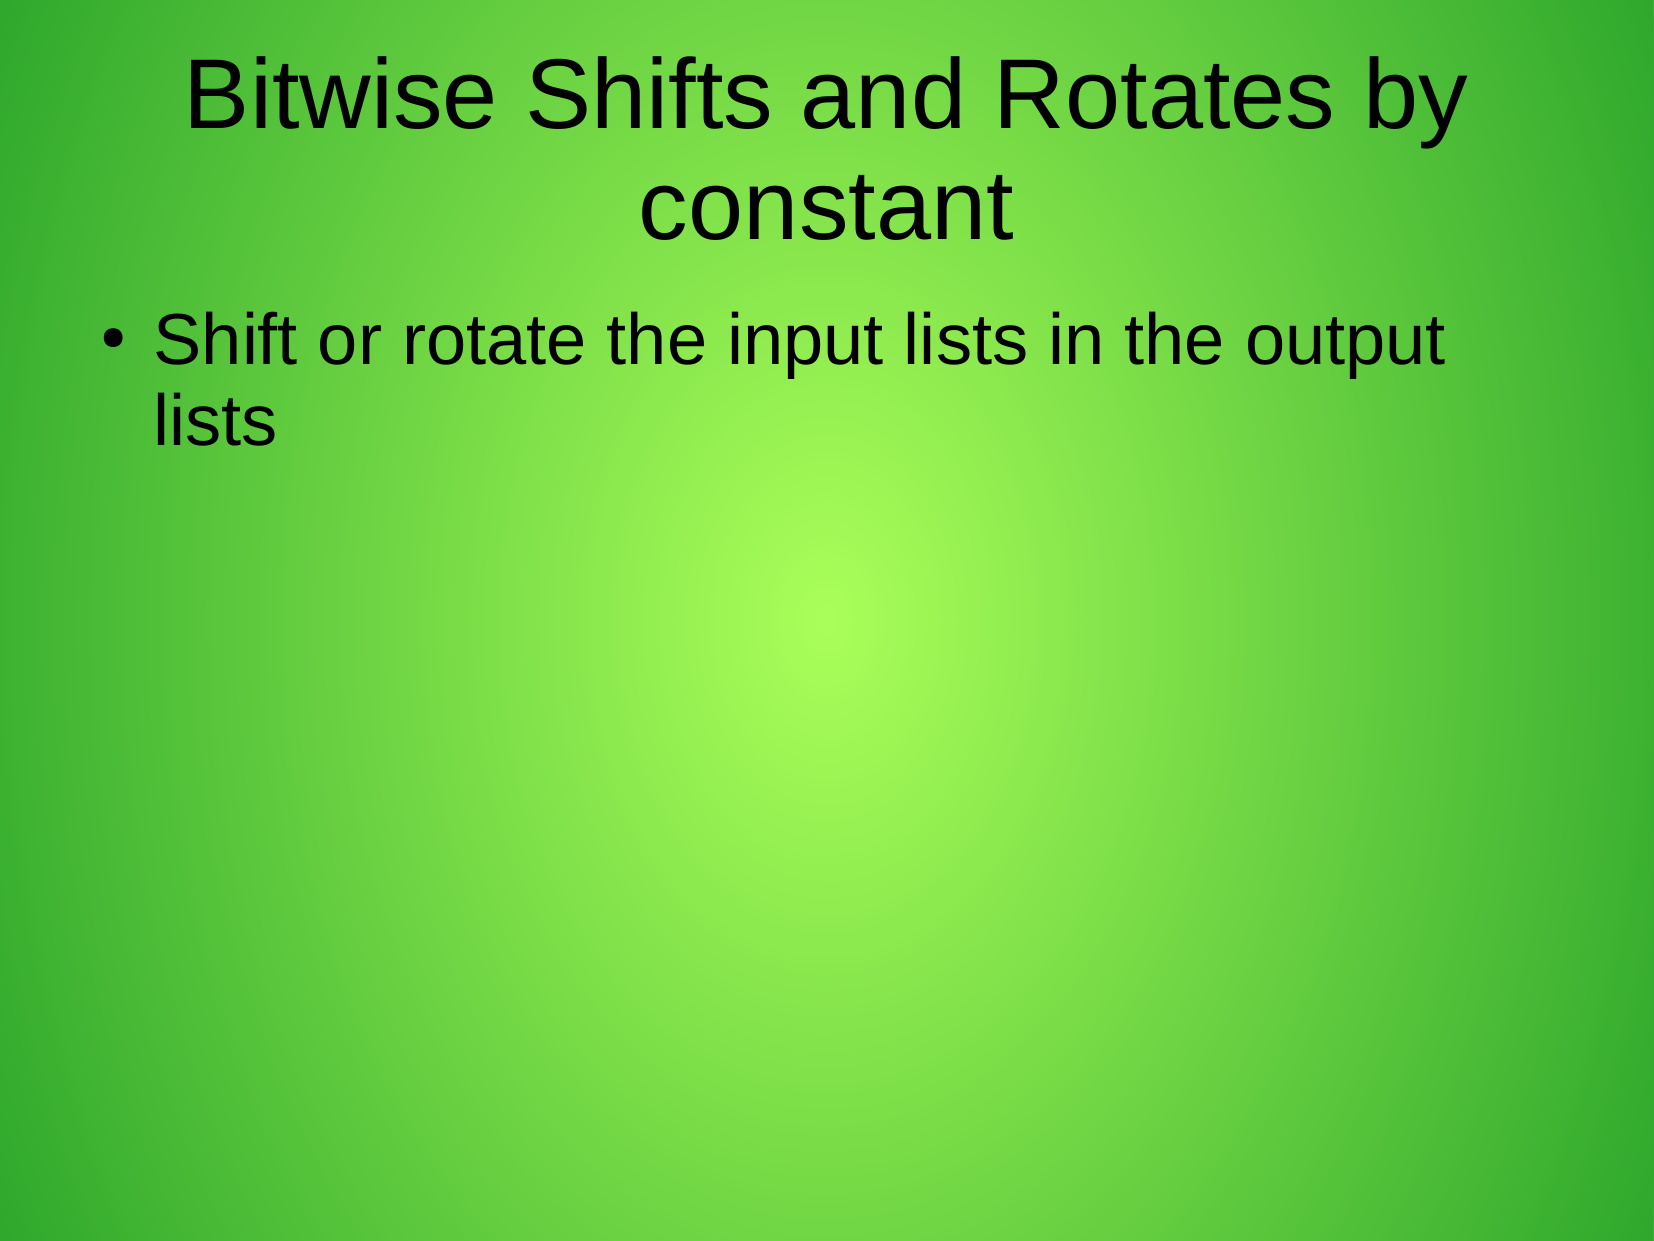

# Bitwise Shifts and Rotates by constant
Shift or rotate the input lists in the output lists